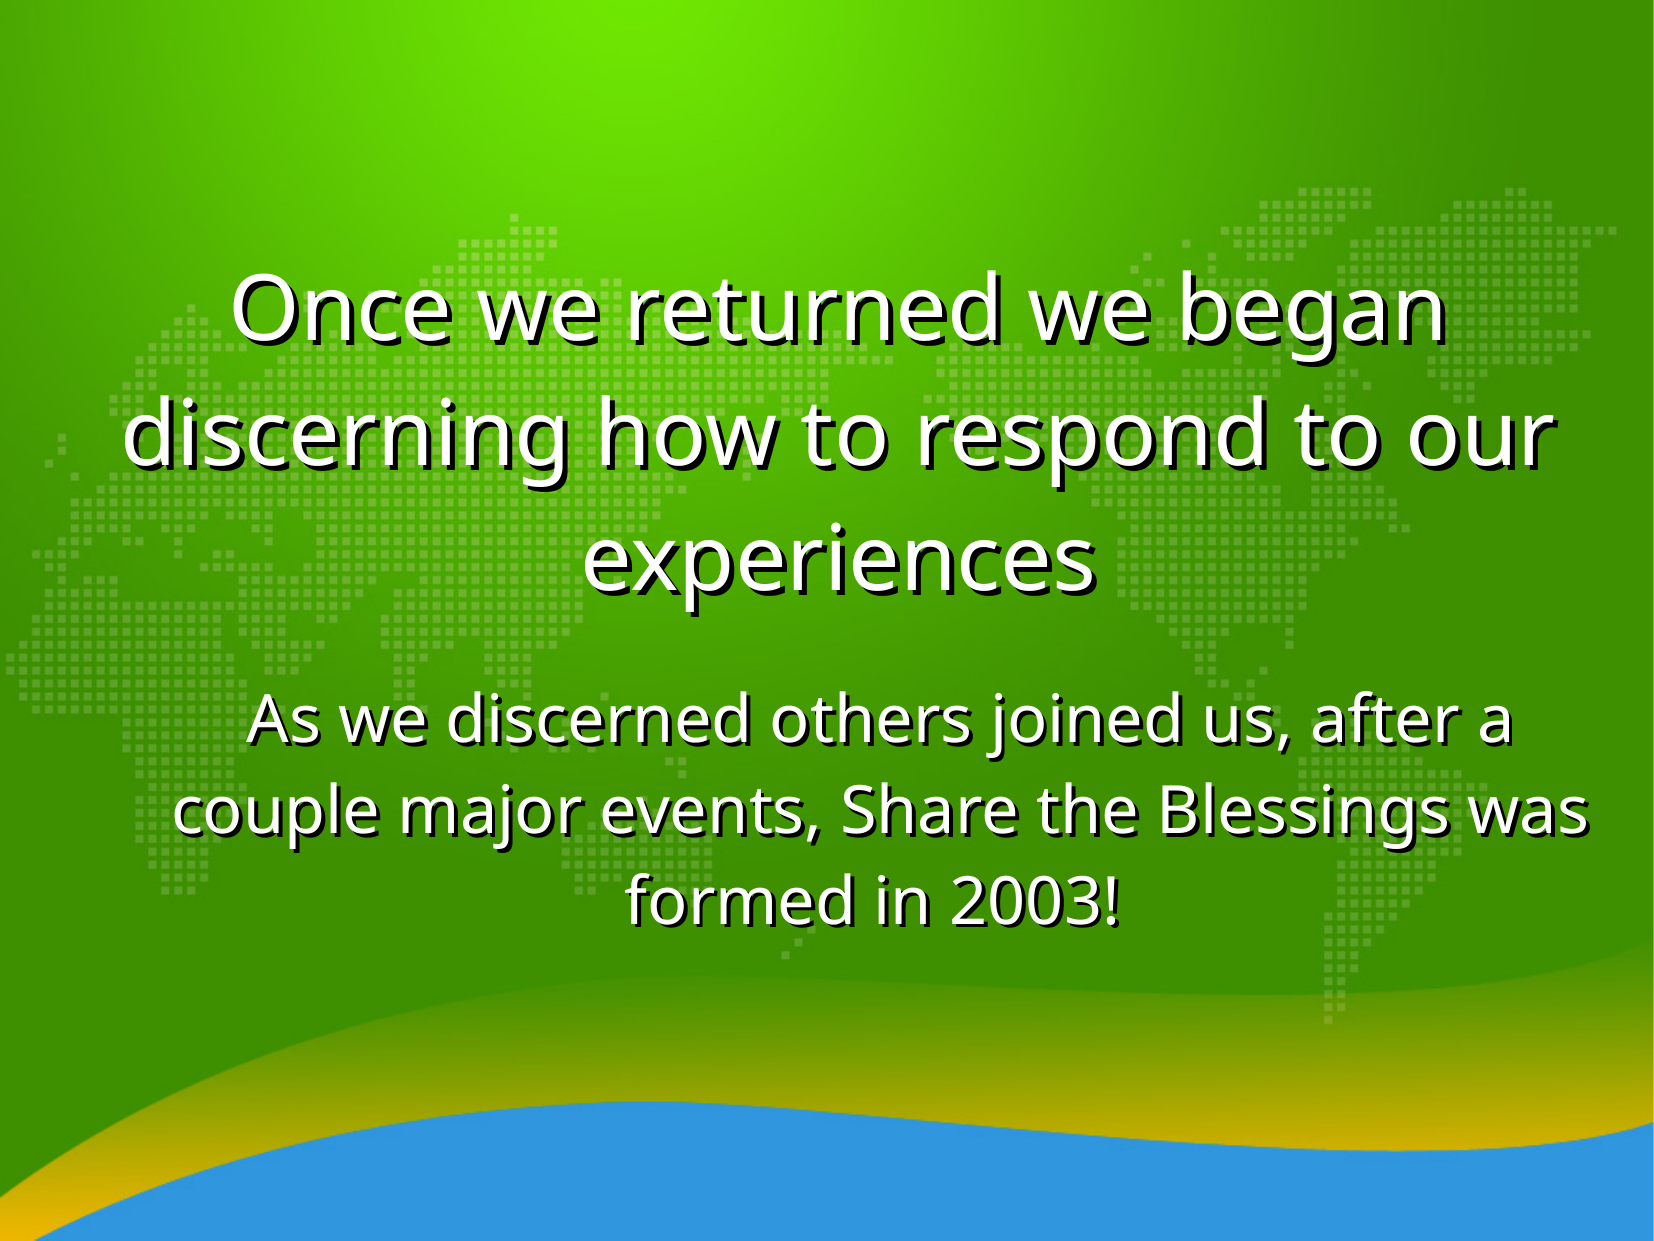

# Once we returned we began discerning how to respond to our experiences
As we discerned others joined us, after a couple major events, Share the Blessings was formed in 2003!